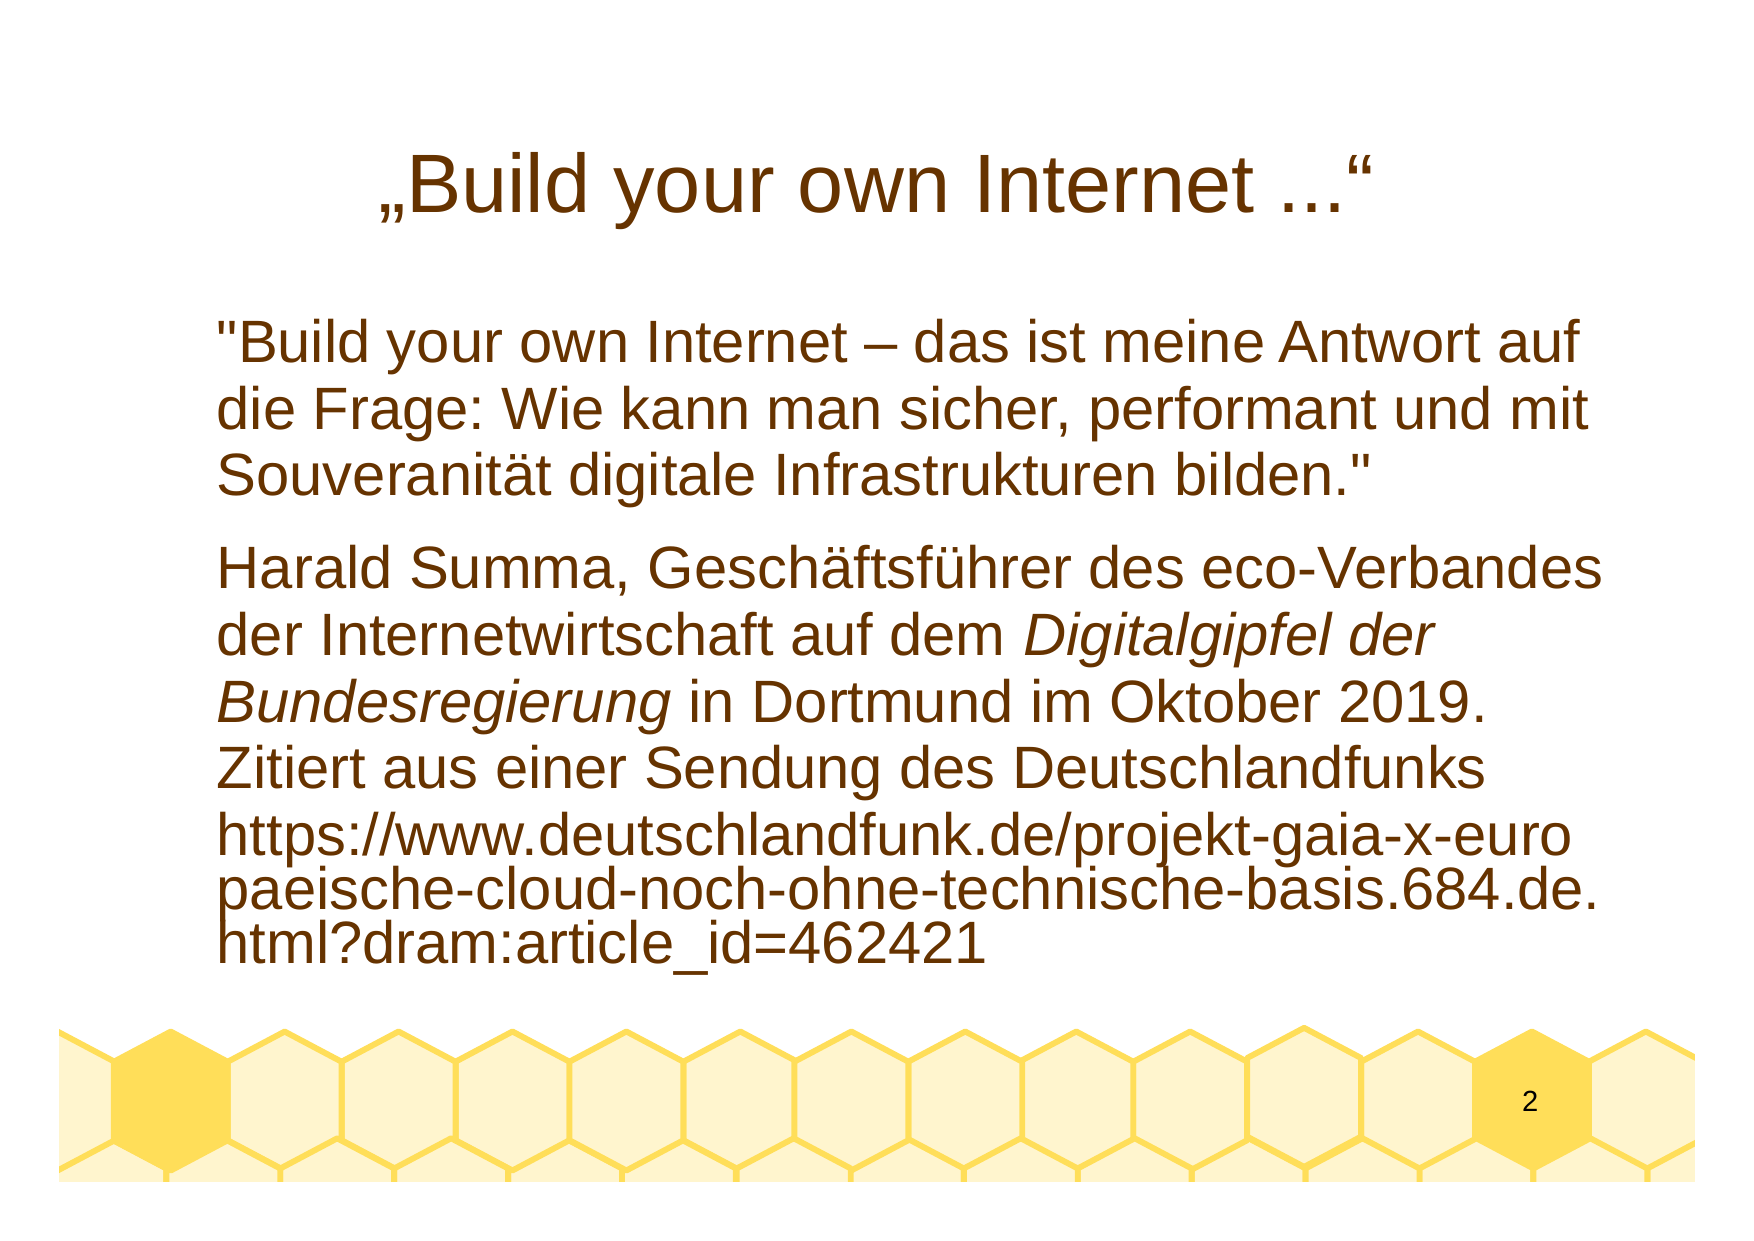

# „Build your own Internet ...“
"Build your own Internet – das ist meine Antwort auf die Frage: Wie kann man sicher, performant und mit Souveranität digitale Infrastrukturen bilden."
Harald Summa, Geschäftsführer des eco-Verbandes der Internetwirtschaft auf dem Digitalgipfel der Bundesregierung in Dortmund im Oktober 2019. Zitiert aus einer Sendung des Deutschlandfunks https://www.deutschlandfunk.de/projekt-gaia-x-europaeische-cloud-noch-ohne-technische-basis.684.de.html?dram:article_id=462421